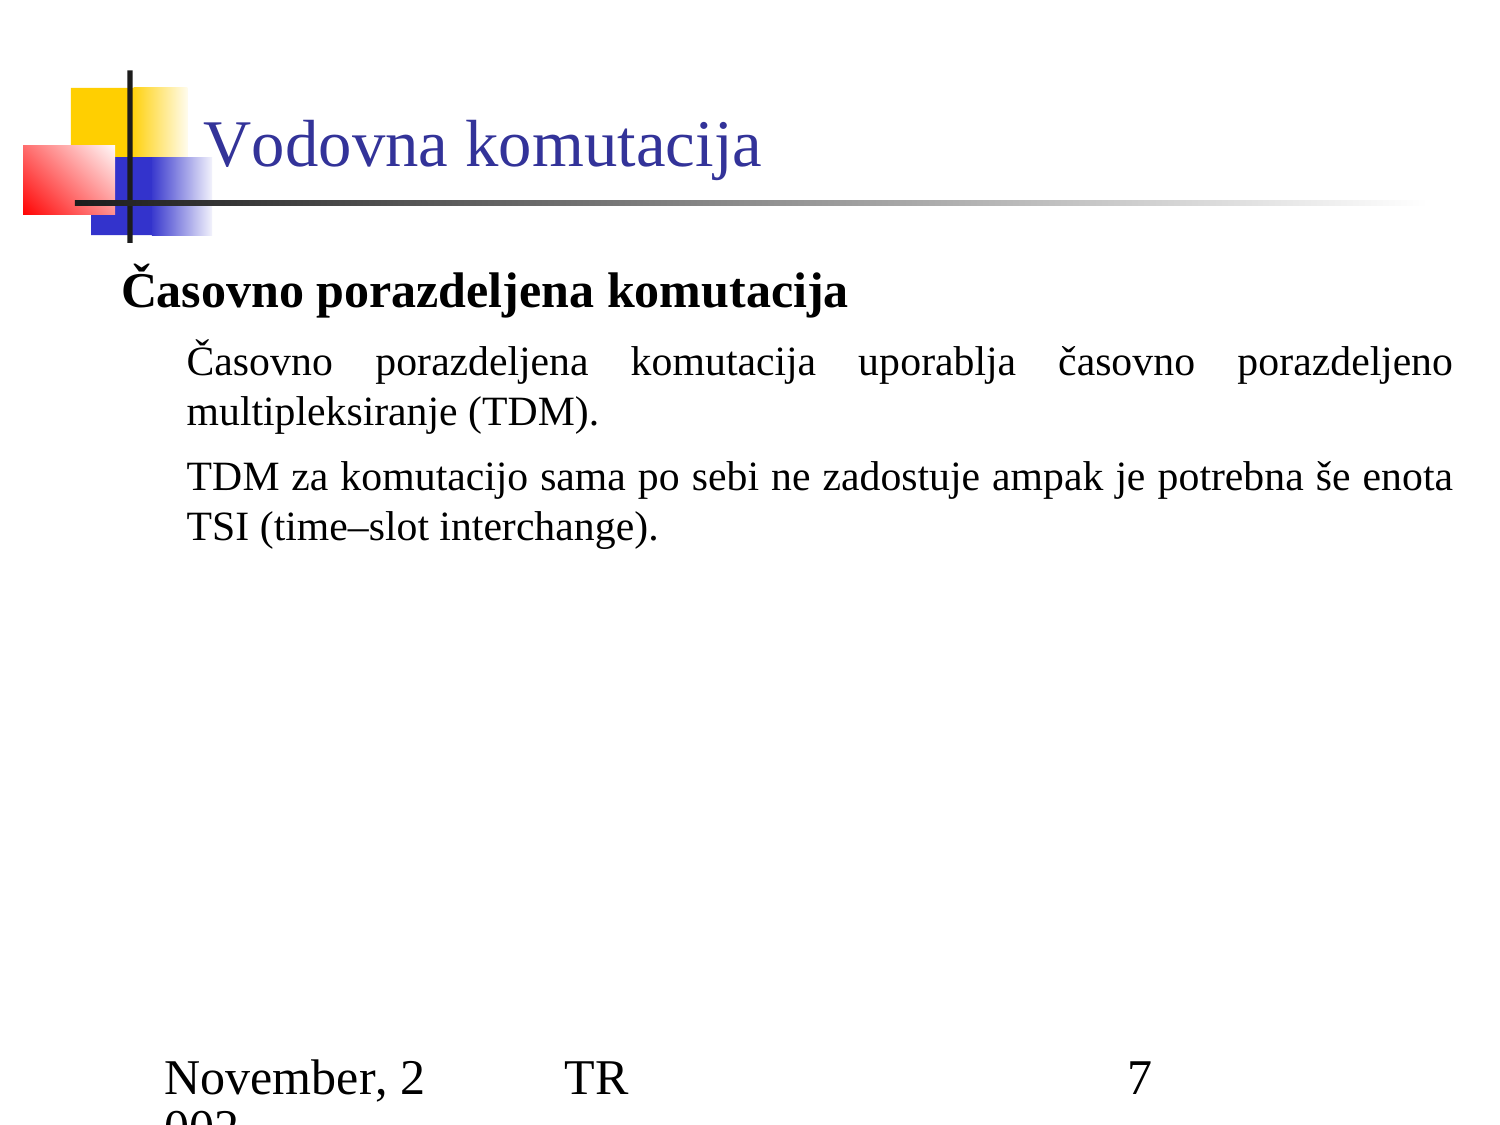

# Vodovna komutacija
	Časovno porazdeljena komutacija
	Časovno porazdeljena komutacija uporablja časovno porazdeljeno multipleksiranje (TDM).
	TDM za komutacijo sama po sebi ne zadostuje ampak je potrebna še enota TSI (time–slot interchange).
November, 2002
TR
7